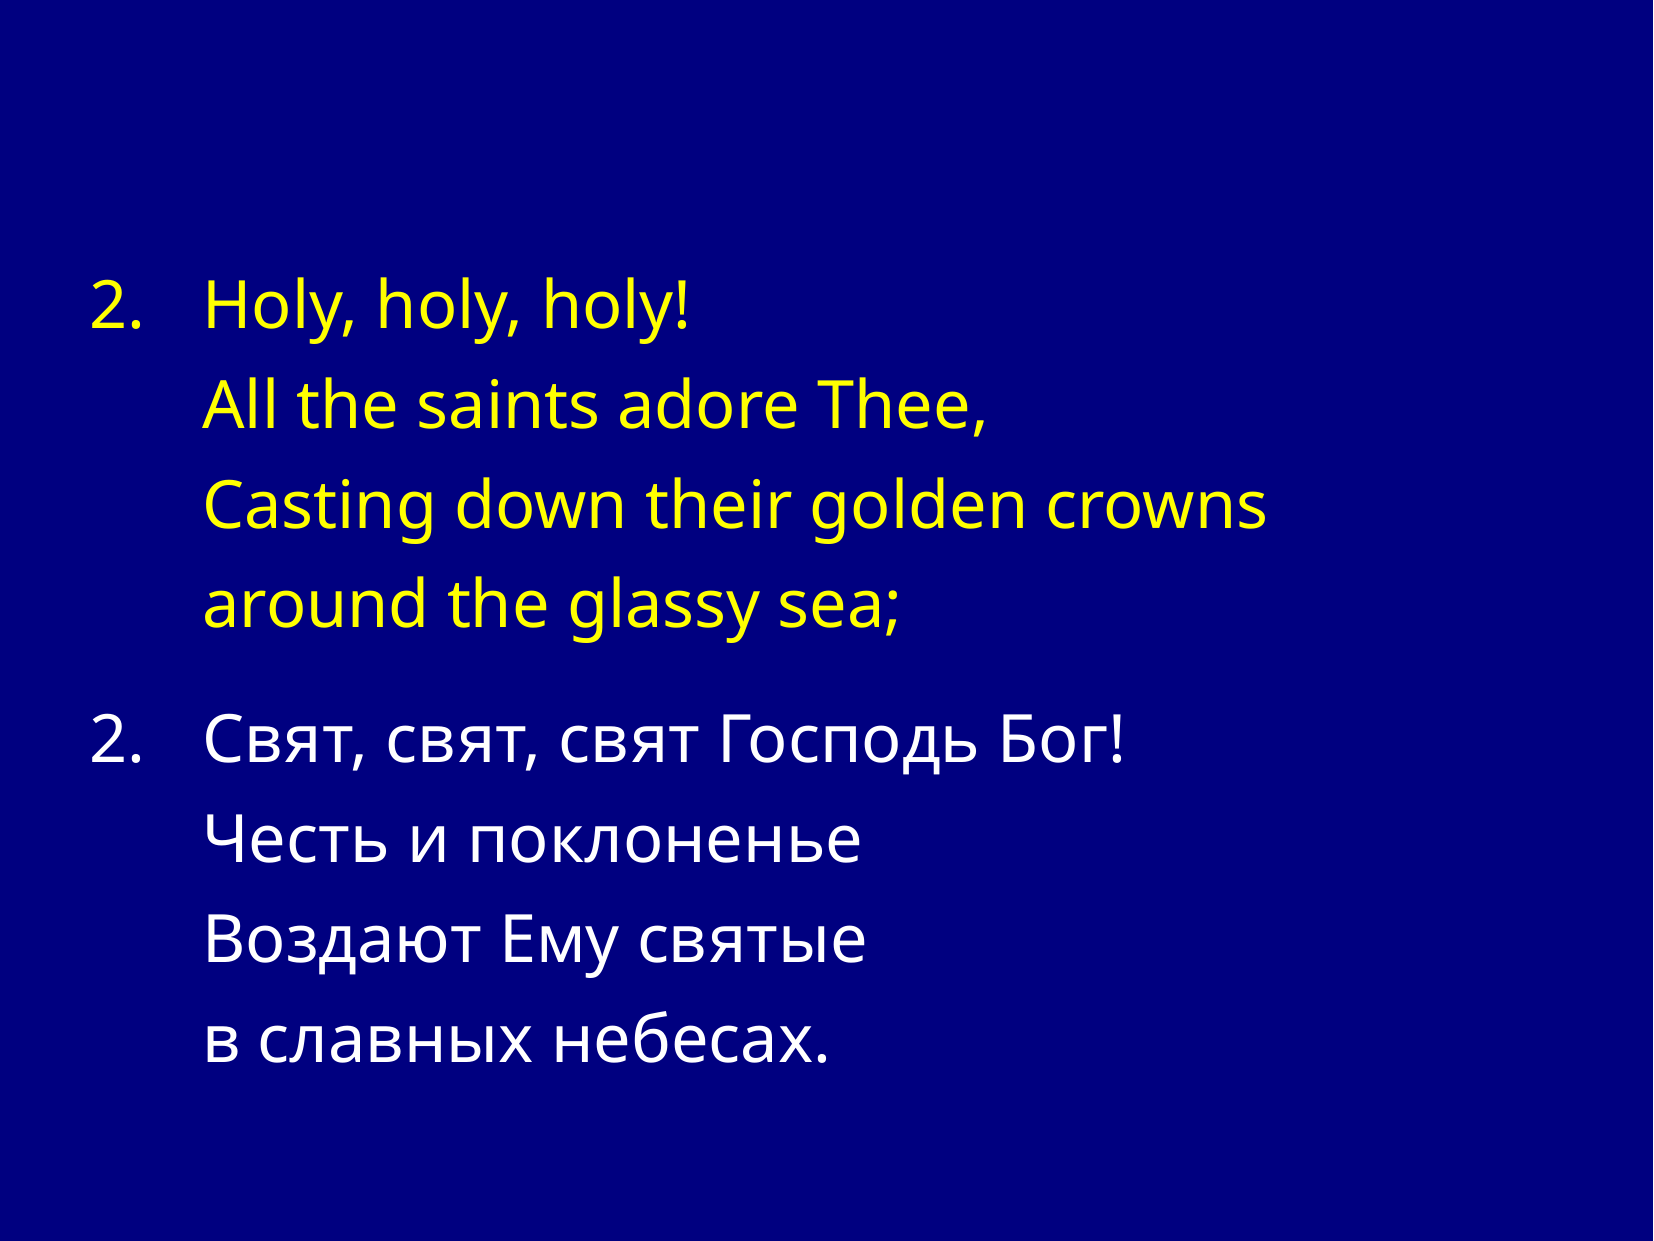

2.	Holy, holy, holy!
	All the saints adore Thee,
	Casting down their golden crowns
	around the glassy sea;
2.	Свят, свят, свят Господь Бог!
	Честь и поклоненье
	Воздают Ему святые
	в славных небесах.